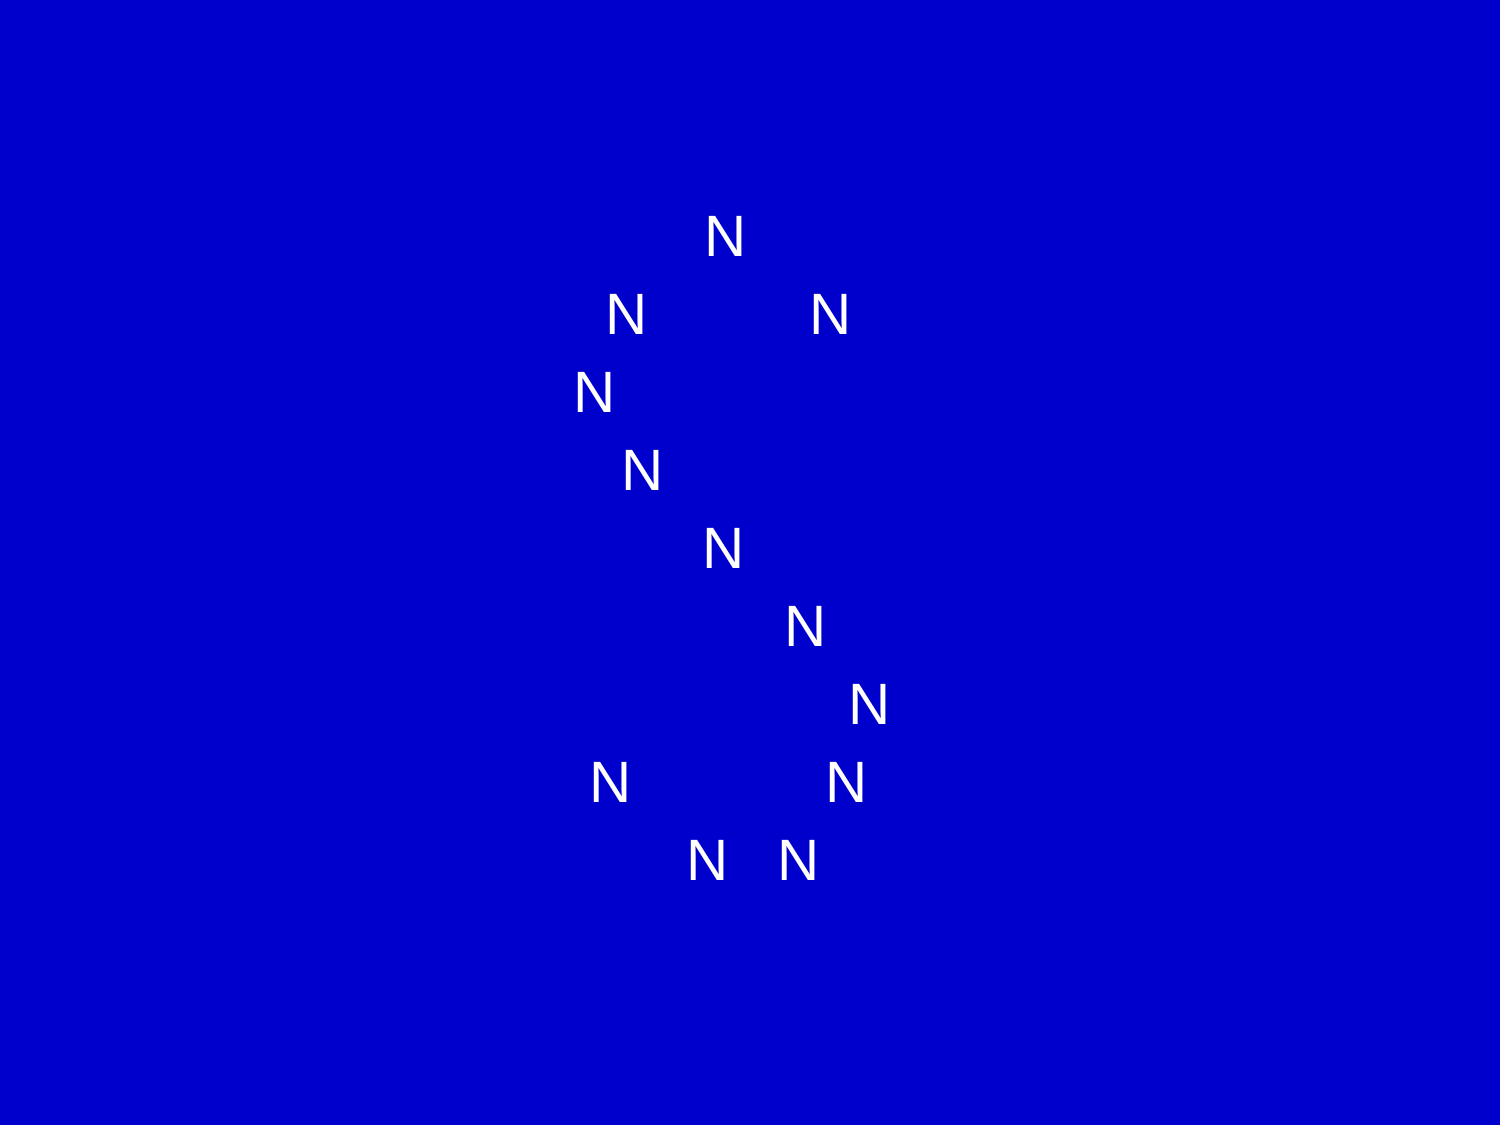

# N N N N N N N N N N N N